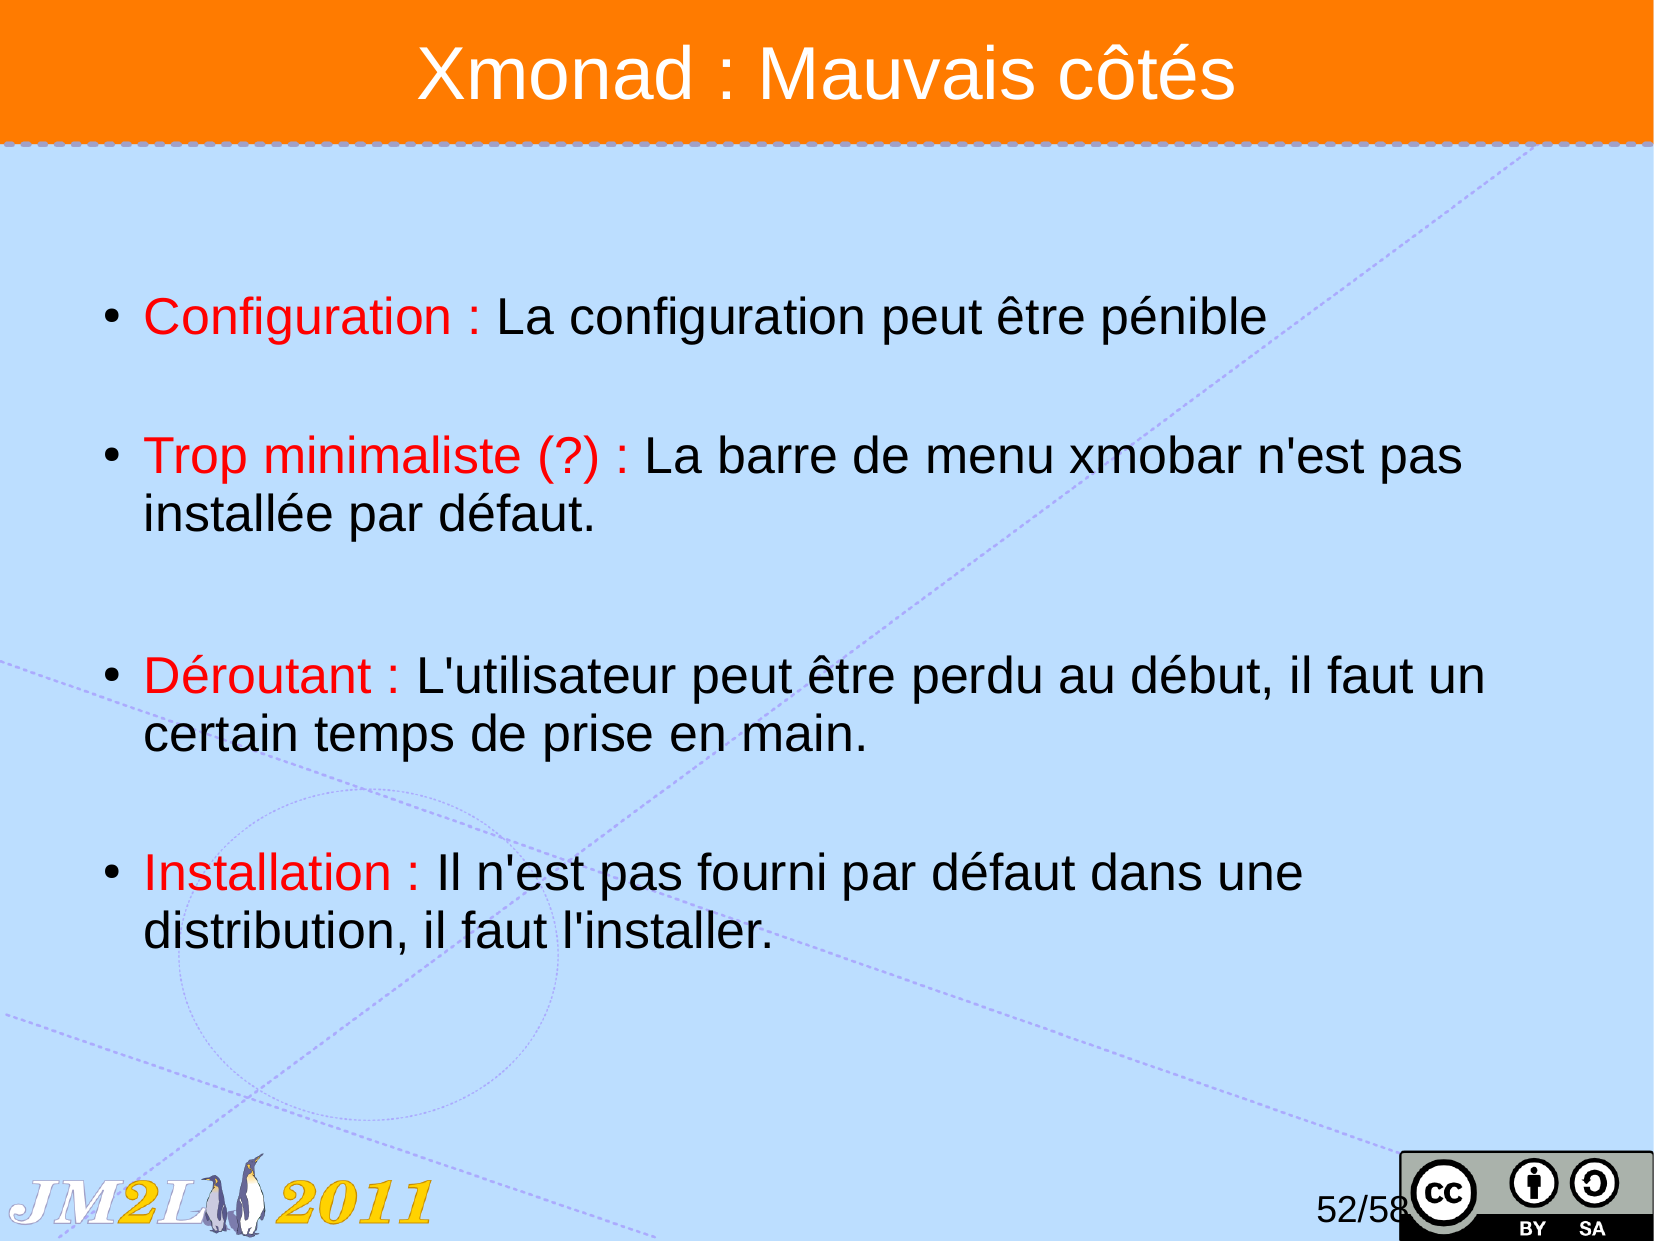

# Xmonad : Mauvais côtés
Configuration : La configuration peut être pénible
Trop minimaliste (?) : La barre de menu xmobar n'est pas installée par défaut.
Déroutant : L'utilisateur peut être perdu au début, il faut un certain temps de prise en main.
Installation : Il n'est pas fourni par défaut dans une distribution, il faut l'installer.